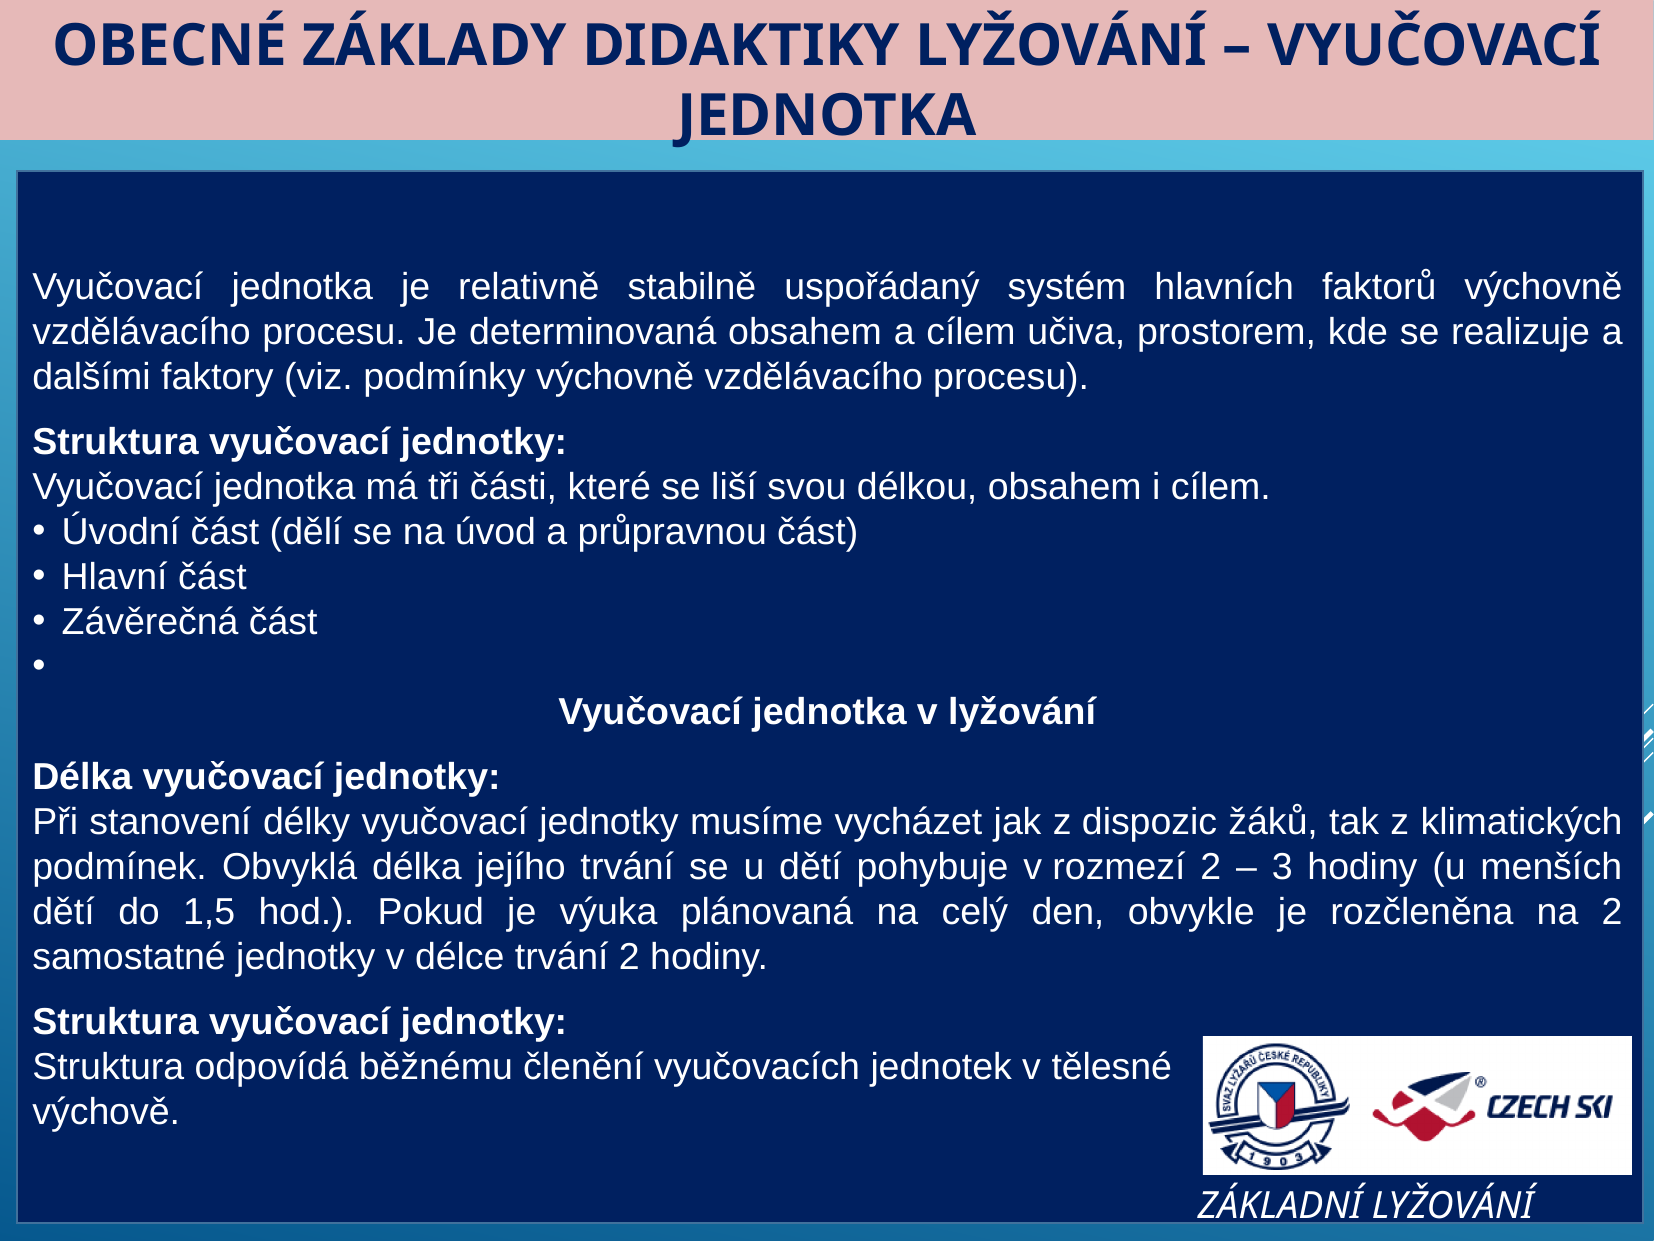

# Obecné základy didaktiky lyžování – vyučovací jednotka
Vyučovací jednotka je relativně stabilně uspořádaný systém hlavních faktorů výchovně vzdělávacího procesu. Je determinovaná obsahem a cílem učiva, prostorem, kde se realizuje a dalšími faktory (viz. podmínky výchovně vzdělávacího procesu).
Struktura vyučovací jednotky:
Vyučovací jednotka má tři části, které se liší svou délkou, obsahem i cílem.
Úvodní část (dělí se na úvod a průpravnou část)
Hlavní část
Závěrečná část
Vyučovací jednotka v lyžování
Délka vyučovací jednotky:
Při stanovení délky vyučovací jednotky musíme vycházet jak z dispozic žáků, tak z klimatických podmínek. Obvyklá délka jejího trvání se u dětí pohybuje v rozmezí 2 – 3 hodiny (u menších dětí do 1,5 hod.). Pokud je výuka plánovaná na celý den, obvykle je rozčleněna na 2 samostatné jednotky v délce trvání 2 hodiny.
Struktura vyučovací jednotky:
Struktura odpovídá běžnému členění vyučovacích jednotek v tělesné
výchově.
ZÁKLADNÍ LYŽOVÁNÍ